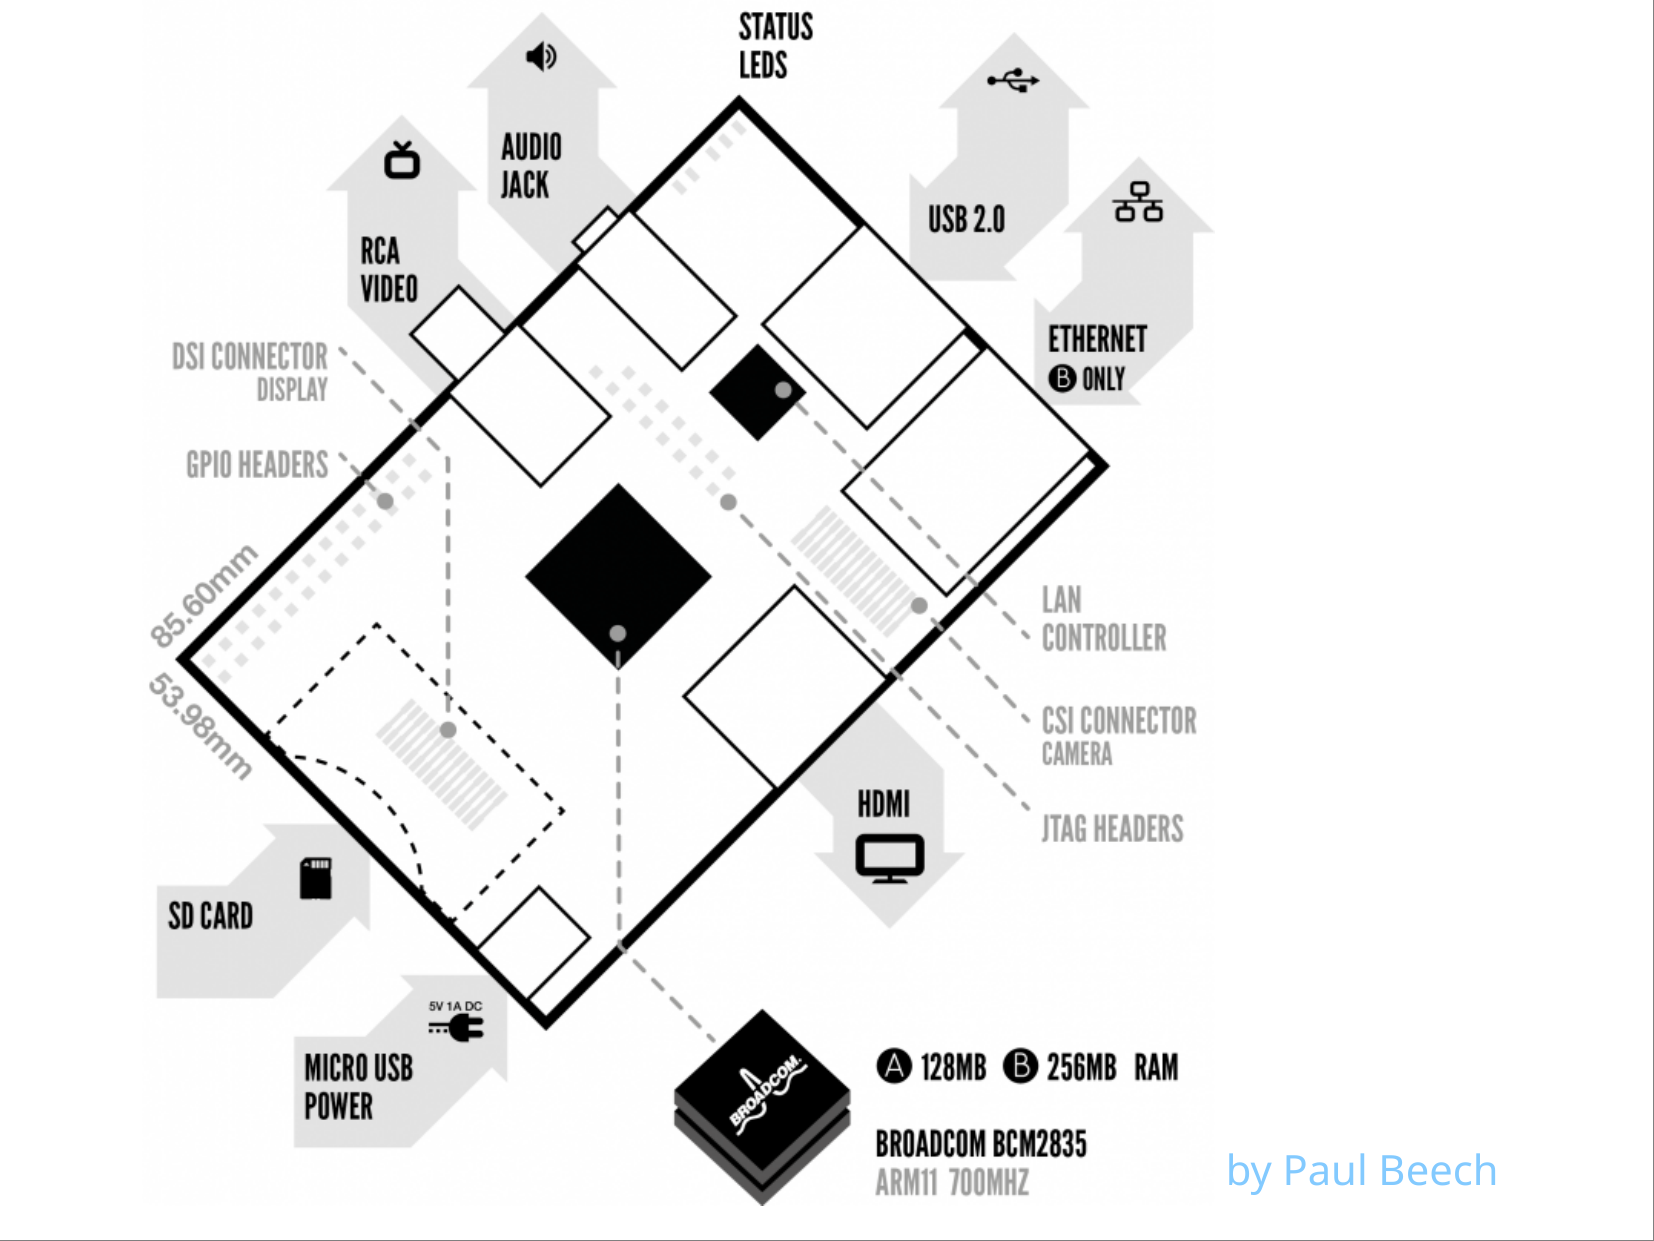

# Slicing up the Pi
by Paul Beech